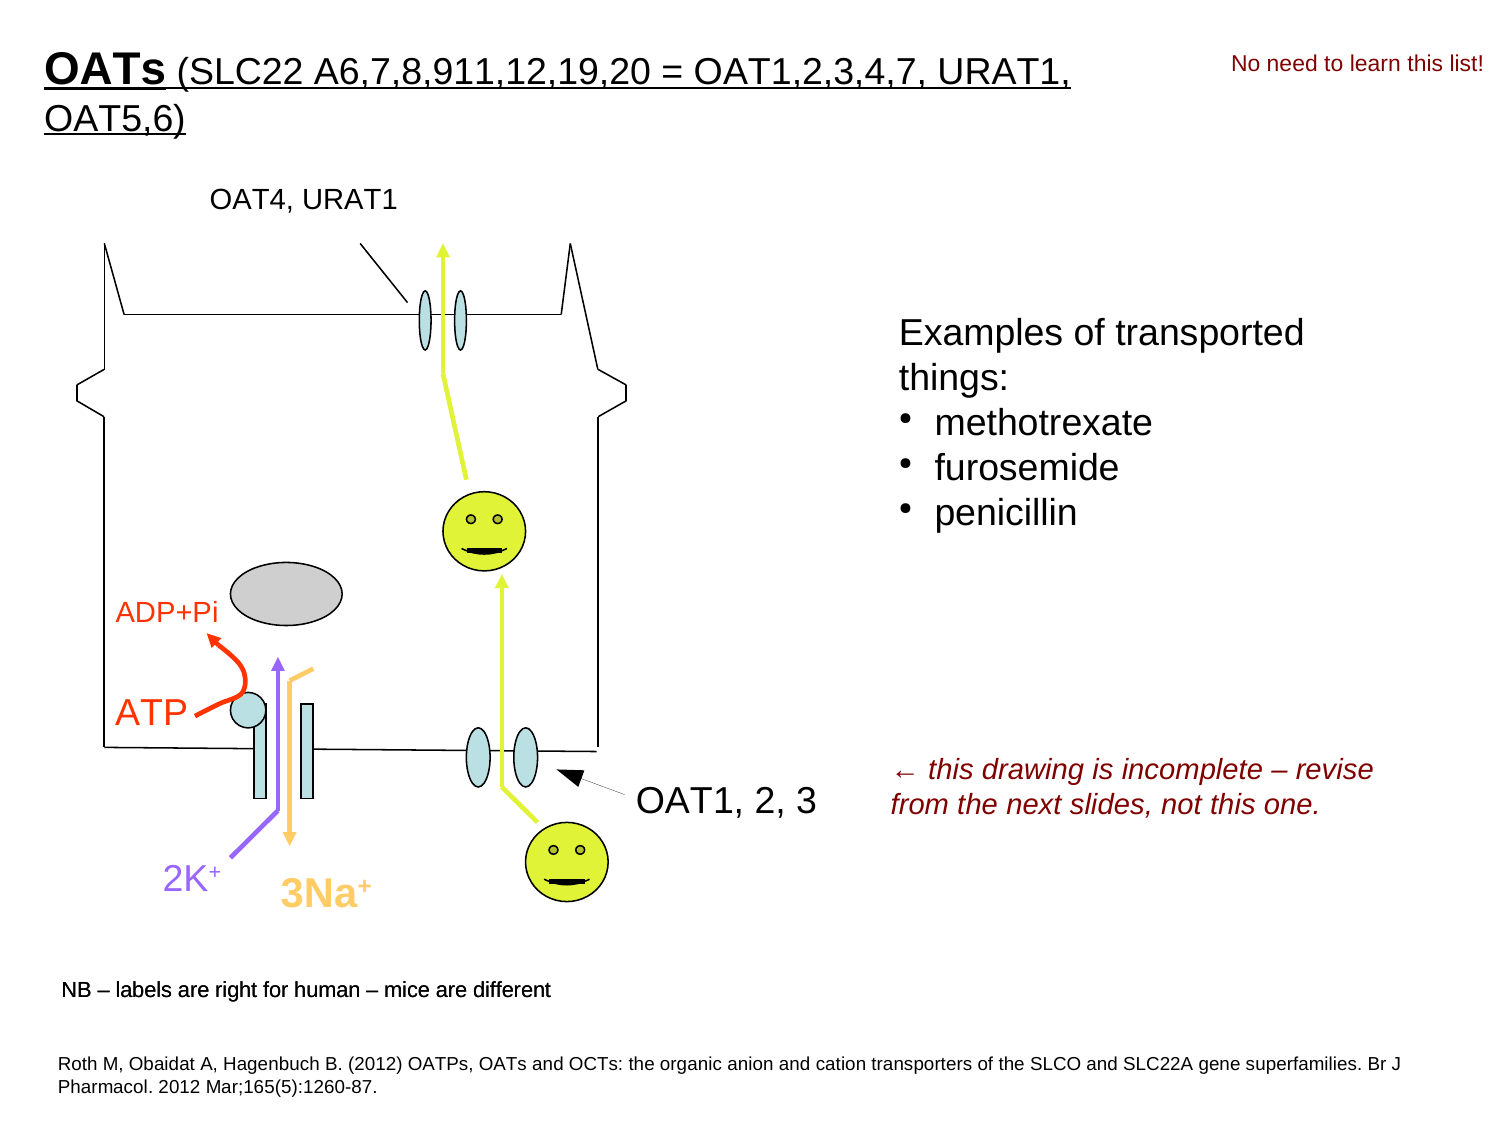

OATs (SLC22 A6,7,8,911,12,19,20 = OAT1,2,3,4,7, URAT1, OAT5,6)
No need to learn this list!
OAT4, URAT1
Examples of transported things:
methotrexate
furosemide
penicillin
ADP+Pi
ATP
2K+
3Na+
← this drawing is incomplete – revise from the next slides, not this one.
OAT1, 2, 3
NB – labels are right for human – mice are different
NB – labels are right for human – mice are different
Roth M, Obaidat A, Hagenbuch B. (2012) OATPs, OATs and OCTs: the organic anion and cation transporters of the SLCO and SLC22A gene superfamilies. Br J Pharmacol. 2012 Mar;165(5):1260-87.